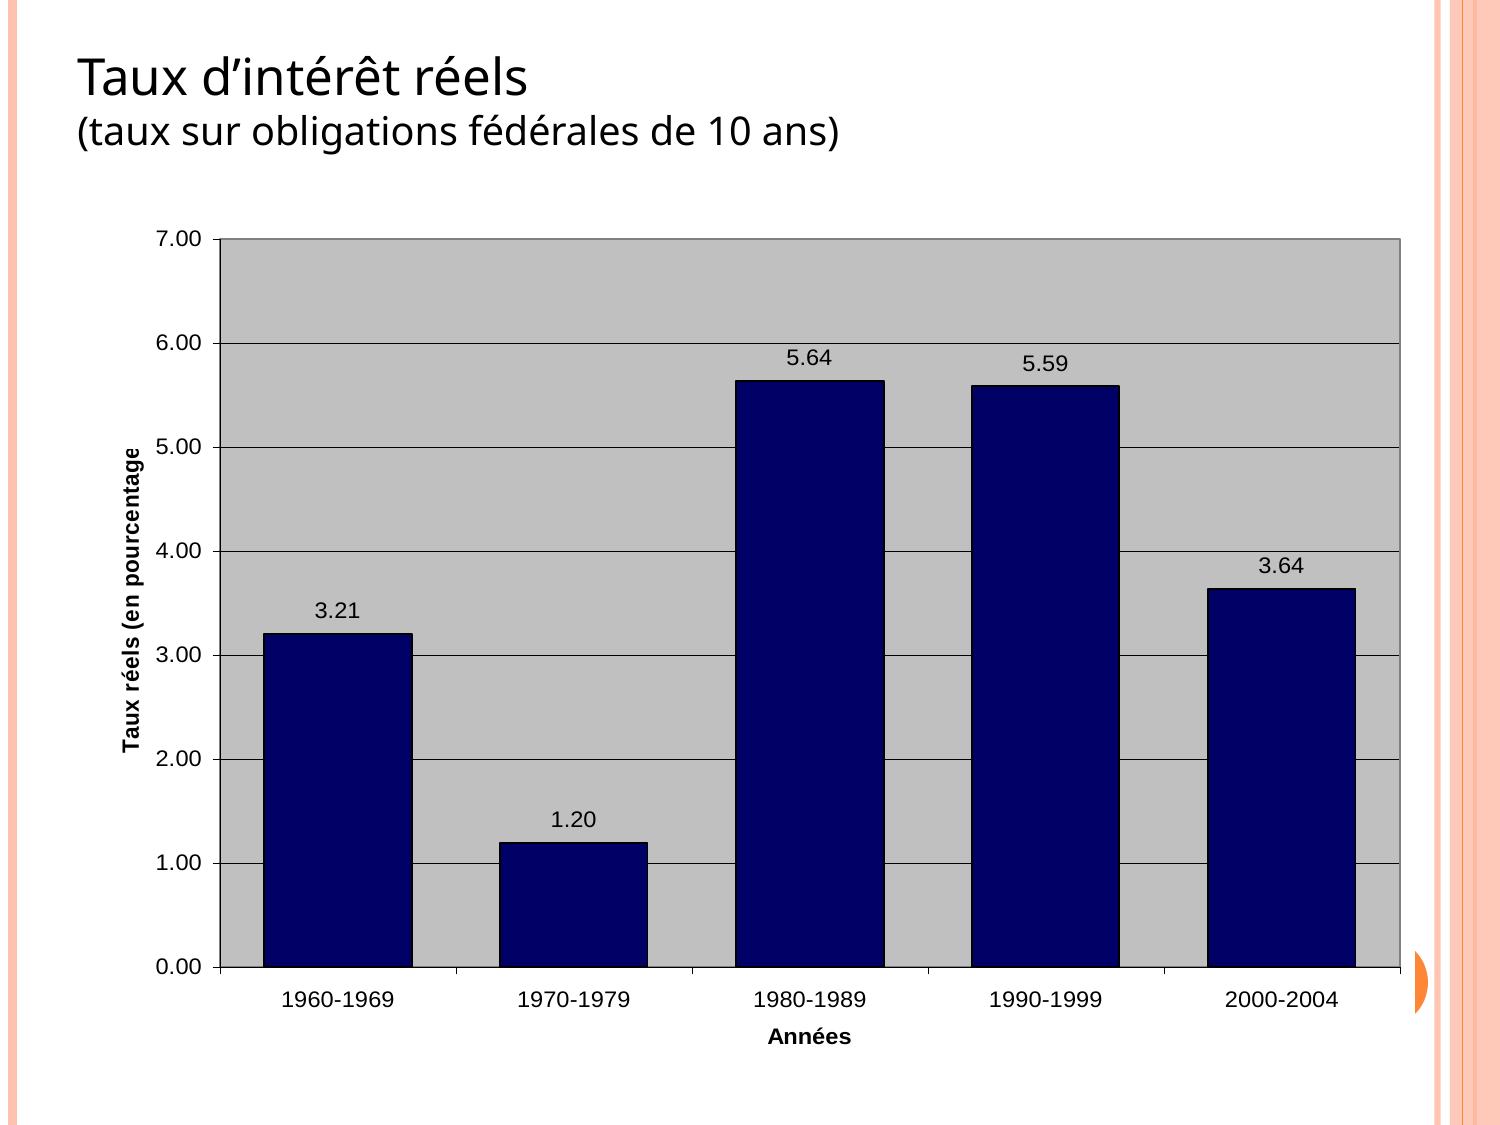

# Taux d’intérêt réels (taux sur obligations fédérales de 10 ans)